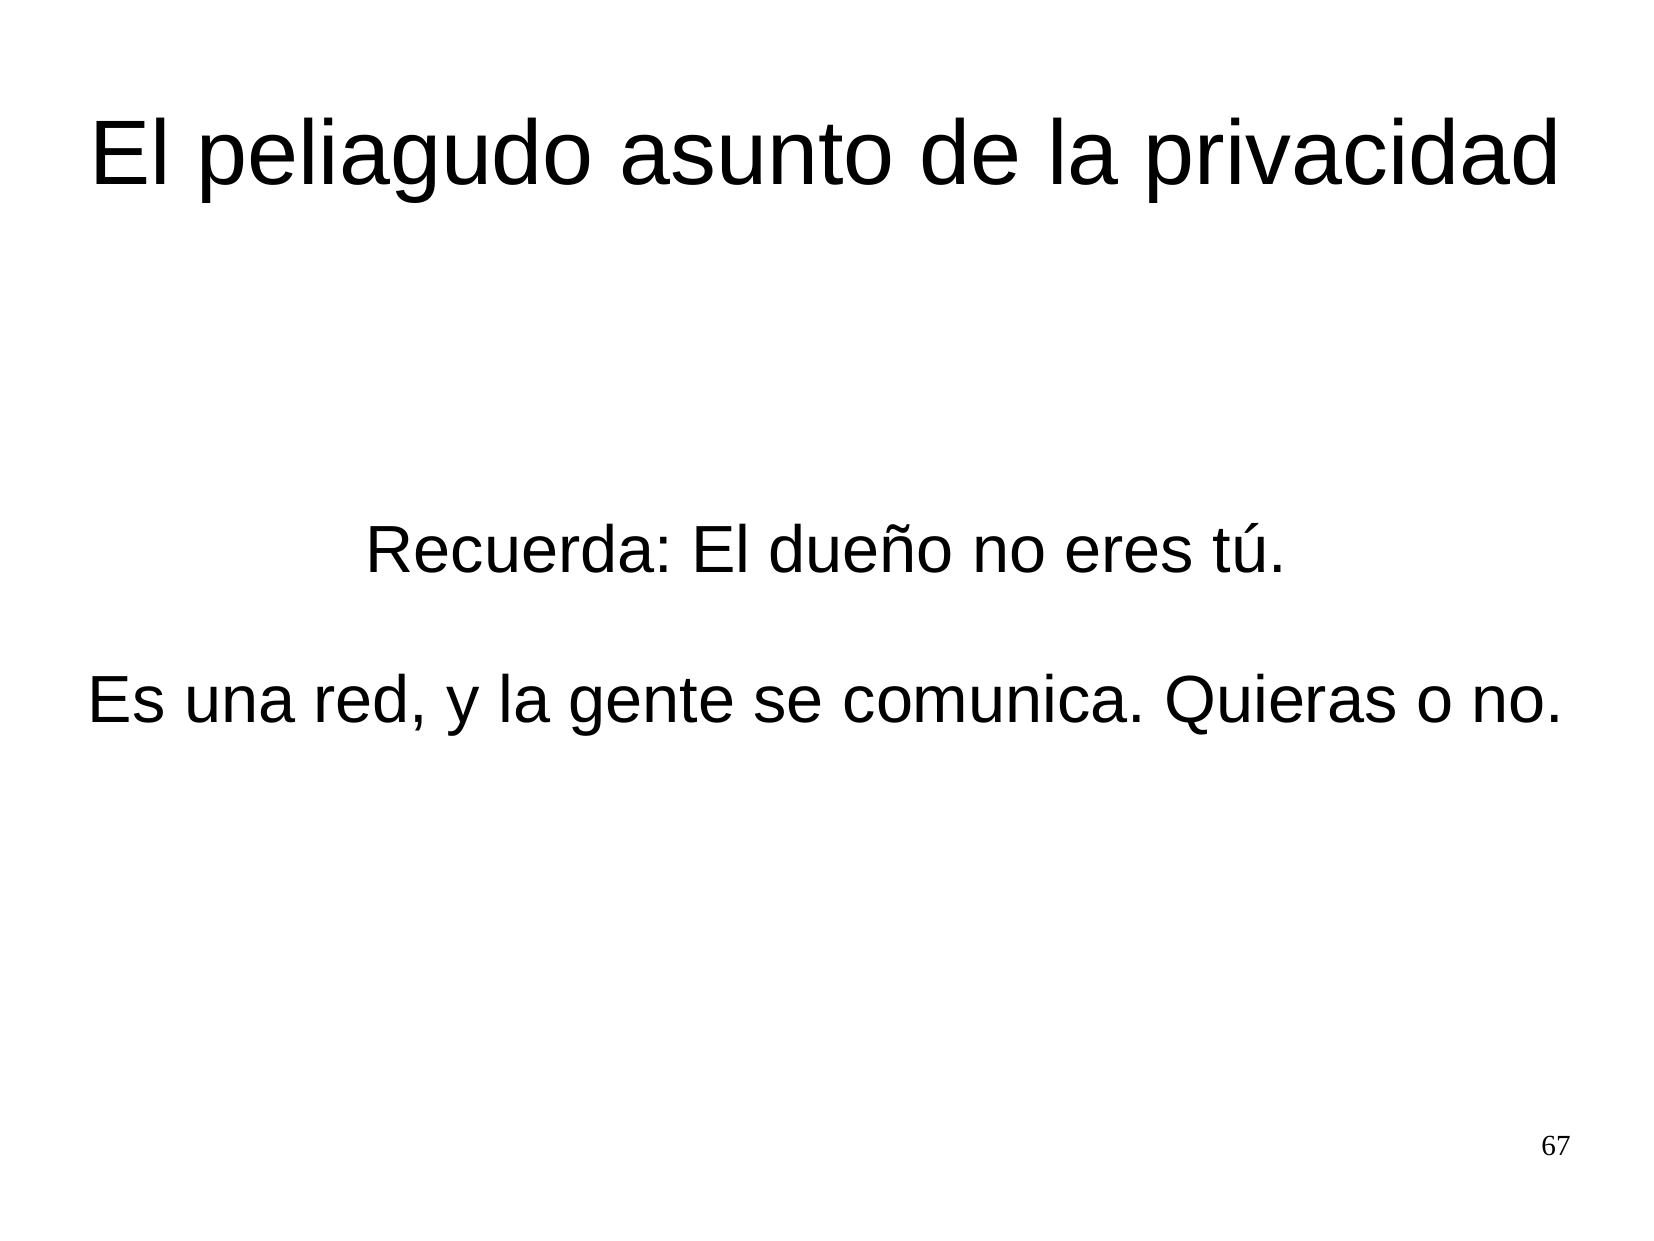

# El peliagudo asunto de la privacidad
Recuerda: El dueño no eres tú.
Es una red, y la gente se comunica. Quieras o no.
67